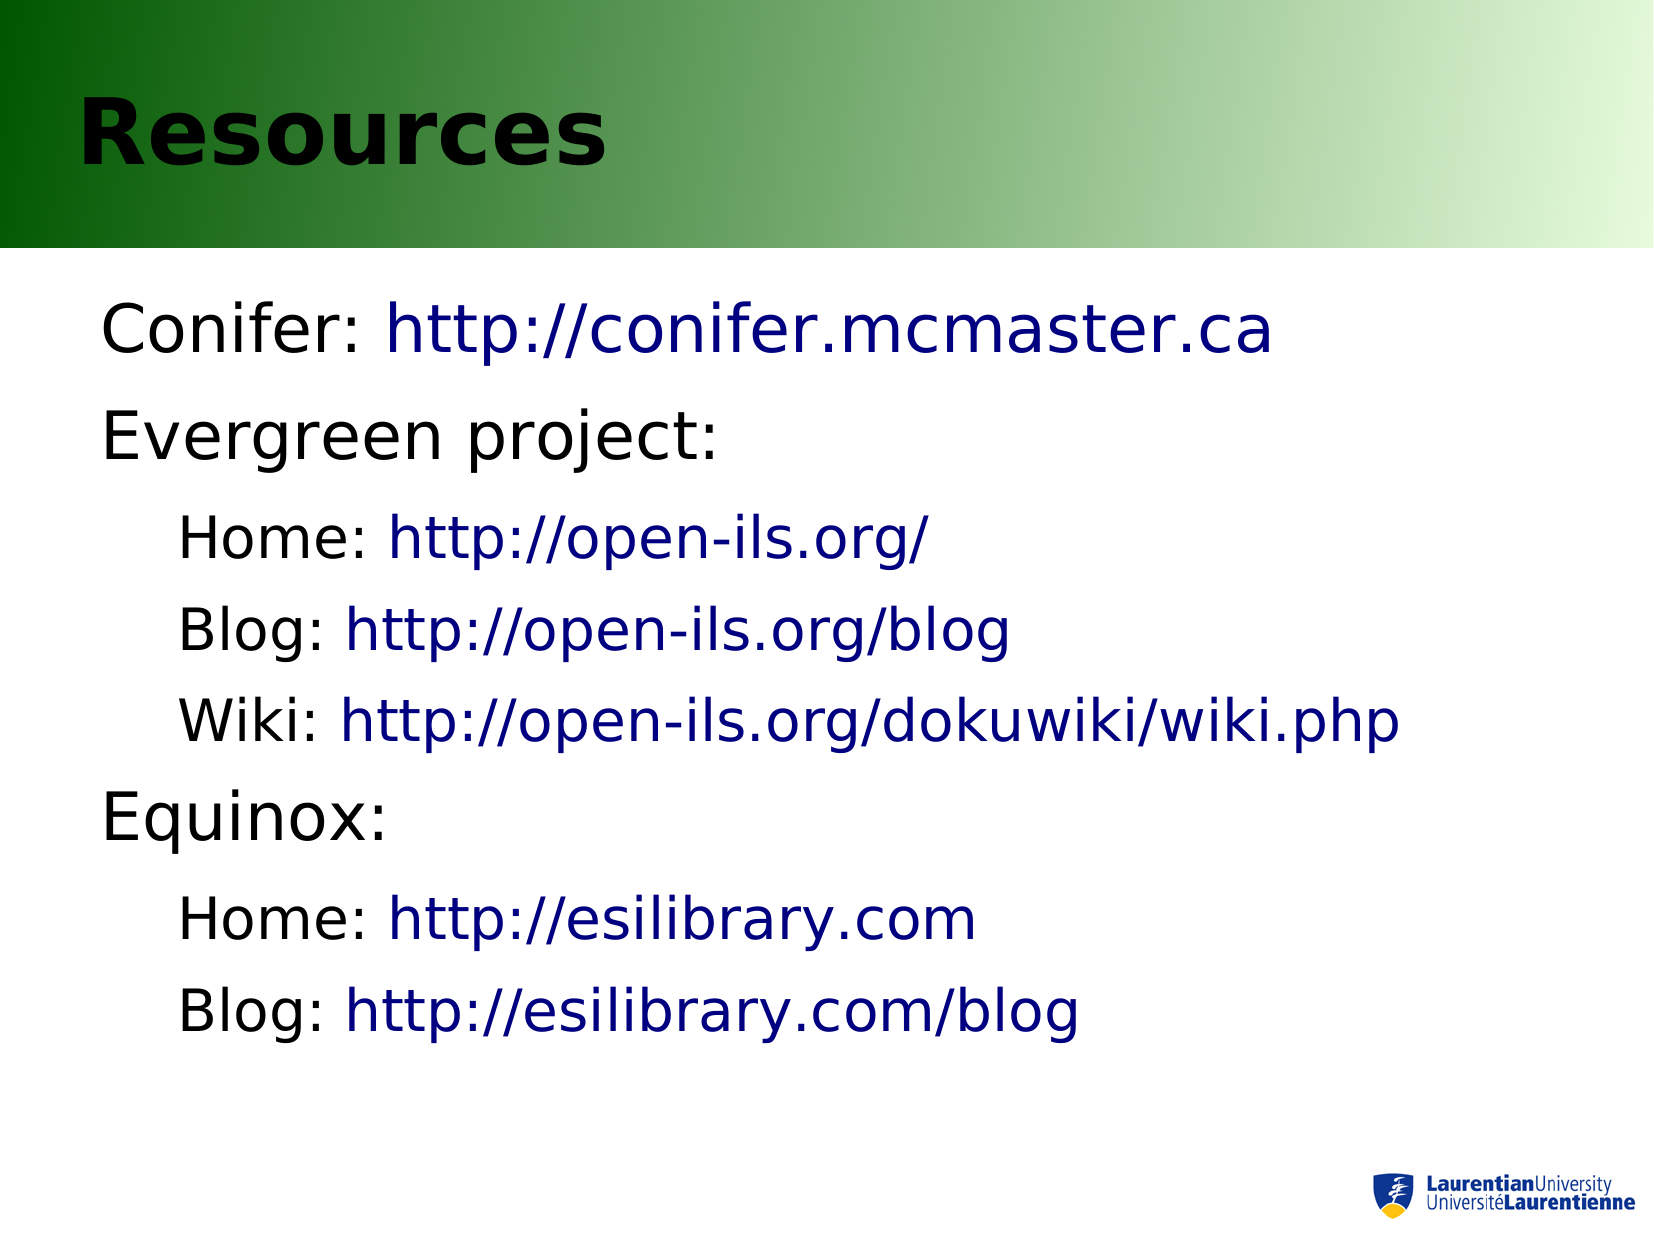

# Resources
Conifer: http://conifer.mcmaster.ca
Evergreen project:
Home: http://open-ils.org/
Blog: http://open-ils.org/blog
Wiki: http://open-ils.org/dokuwiki/wiki.php
Equinox:
Home: http://esilibrary.com
Blog: http://esilibrary.com/blog